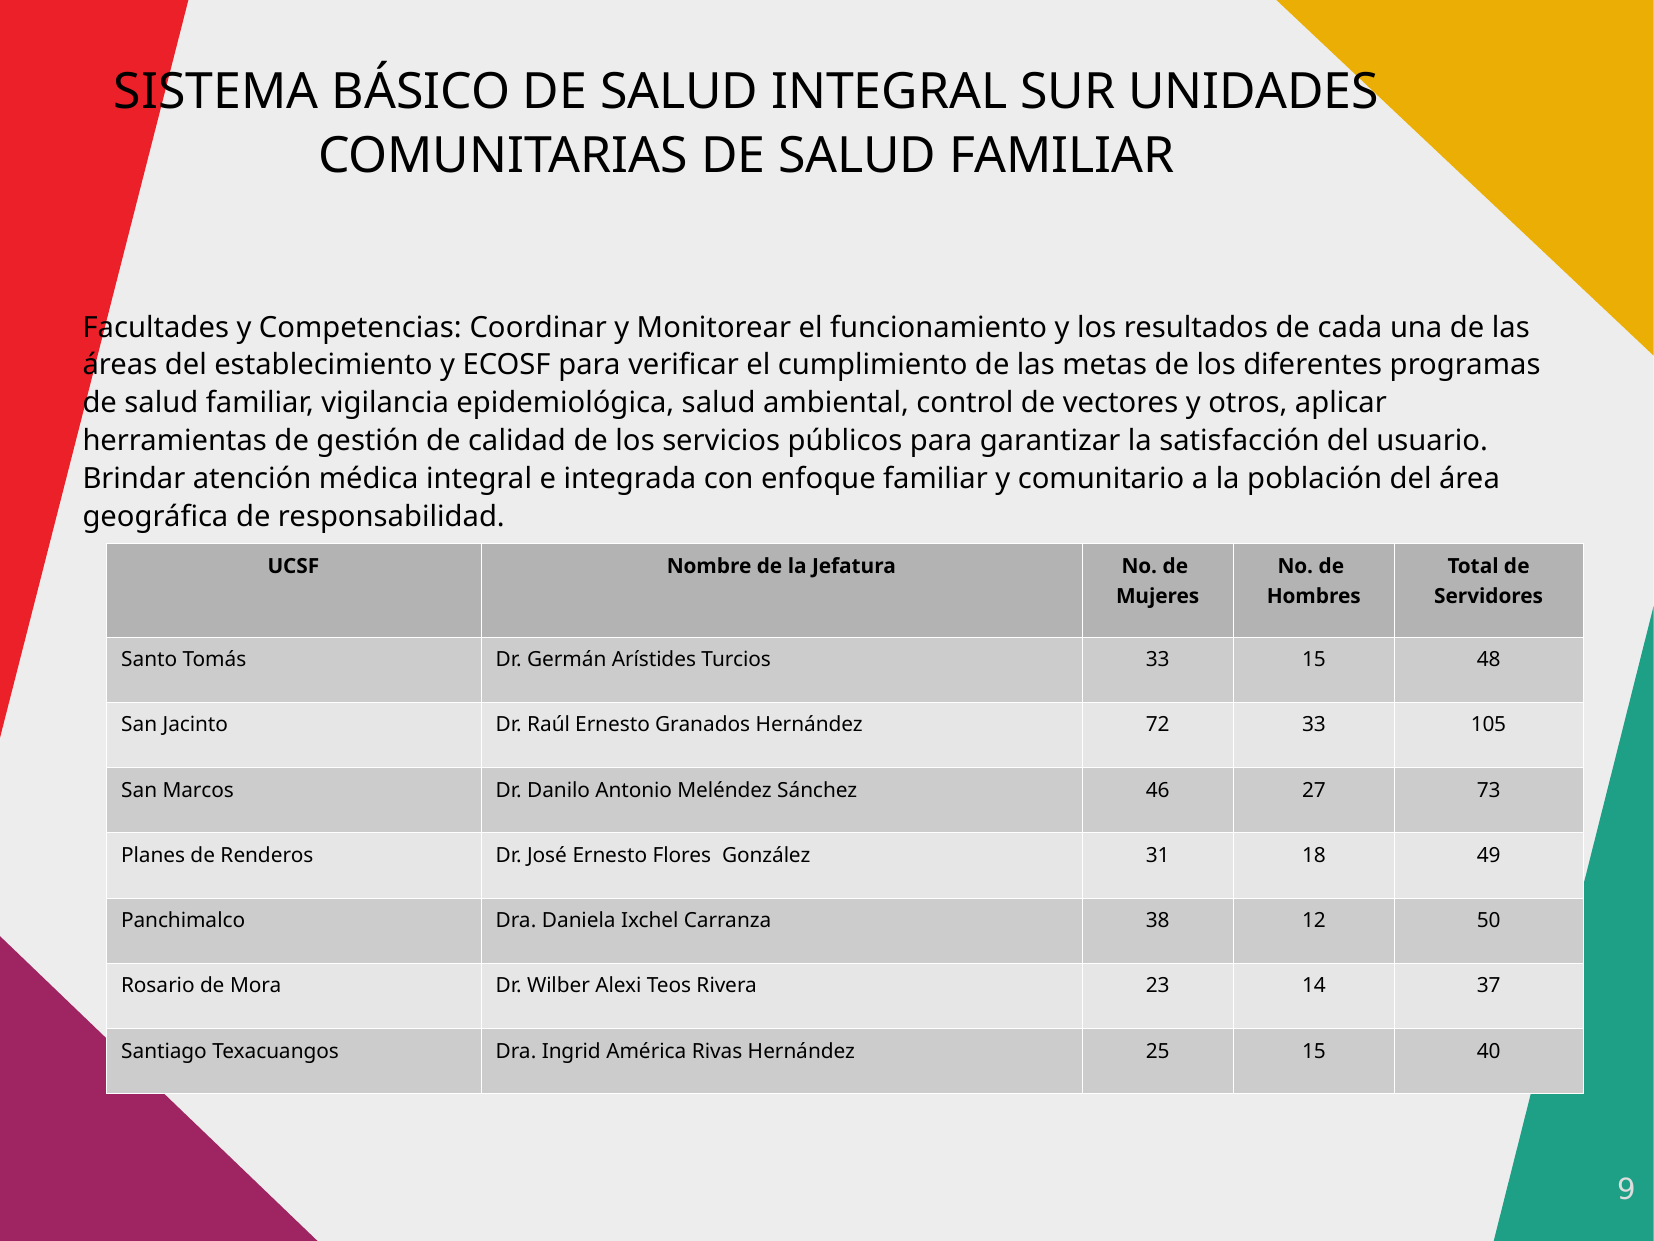

# SISTEMA BÁSICO DE SALUD INTEGRAL SUR UNIDADES COMUNITARIAS DE SALUD FAMILIAR
Facultades y Competencias: Coordinar y Monitorear el funcionamiento y los resultados de cada una de las áreas del establecimiento y ECOSF para verificar el cumplimiento de las metas de los diferentes programas de salud familiar, vigilancia epidemiológica, salud ambiental, control de vectores y otros, aplicar herramientas de gestión de calidad de los servicios públicos para garantizar la satisfacción del usuario. Brindar atención médica integral e integrada con enfoque familiar y comunitario a la población del área geográfica de responsabilidad.
| UCSF | Nombre de la Jefatura | No. de Mujeres | No. de Hombres | Total de Servidores |
| --- | --- | --- | --- | --- |
| Santo Tomás | Dr. Germán Arístides Turcios | 33 | 15 | 48 |
| San Jacinto | Dr. Raúl Ernesto Granados Hernández | 72 | 33 | 105 |
| San Marcos | Dr. Danilo Antonio Meléndez Sánchez | 46 | 27 | 73 |
| Planes de Renderos | Dr. José Ernesto Flores González | 31 | 18 | 49 |
| Panchimalco | Dra. Daniela Ixchel Carranza | 38 | 12 | 50 |
| Rosario de Mora | Dr. Wilber Alexi Teos Rivera | 23 | 14 | 37 |
| Santiago Texacuangos | Dra. Ingrid América Rivas Hernández | 25 | 15 | 40 |
9